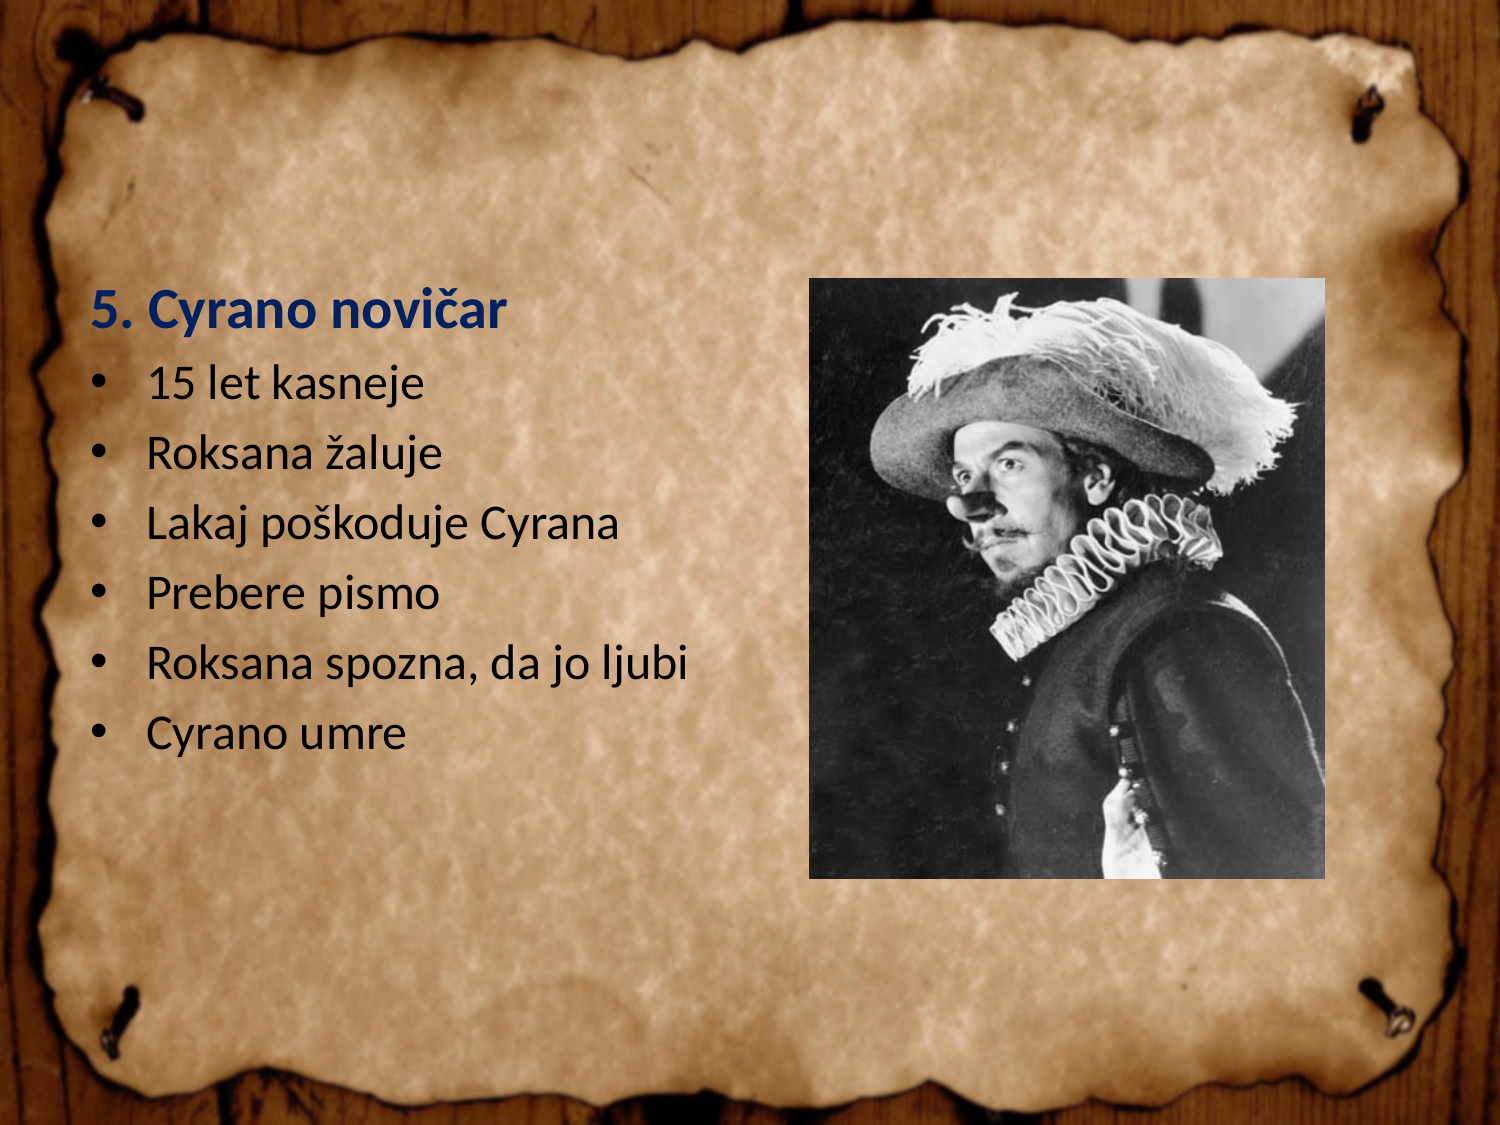

#
5. Cyrano novičar
15 let kasneje
Roksana žaluje
Lakaj poškoduje Cyrana
Prebere pismo
Roksana spozna, da jo ljubi
Cyrano umre